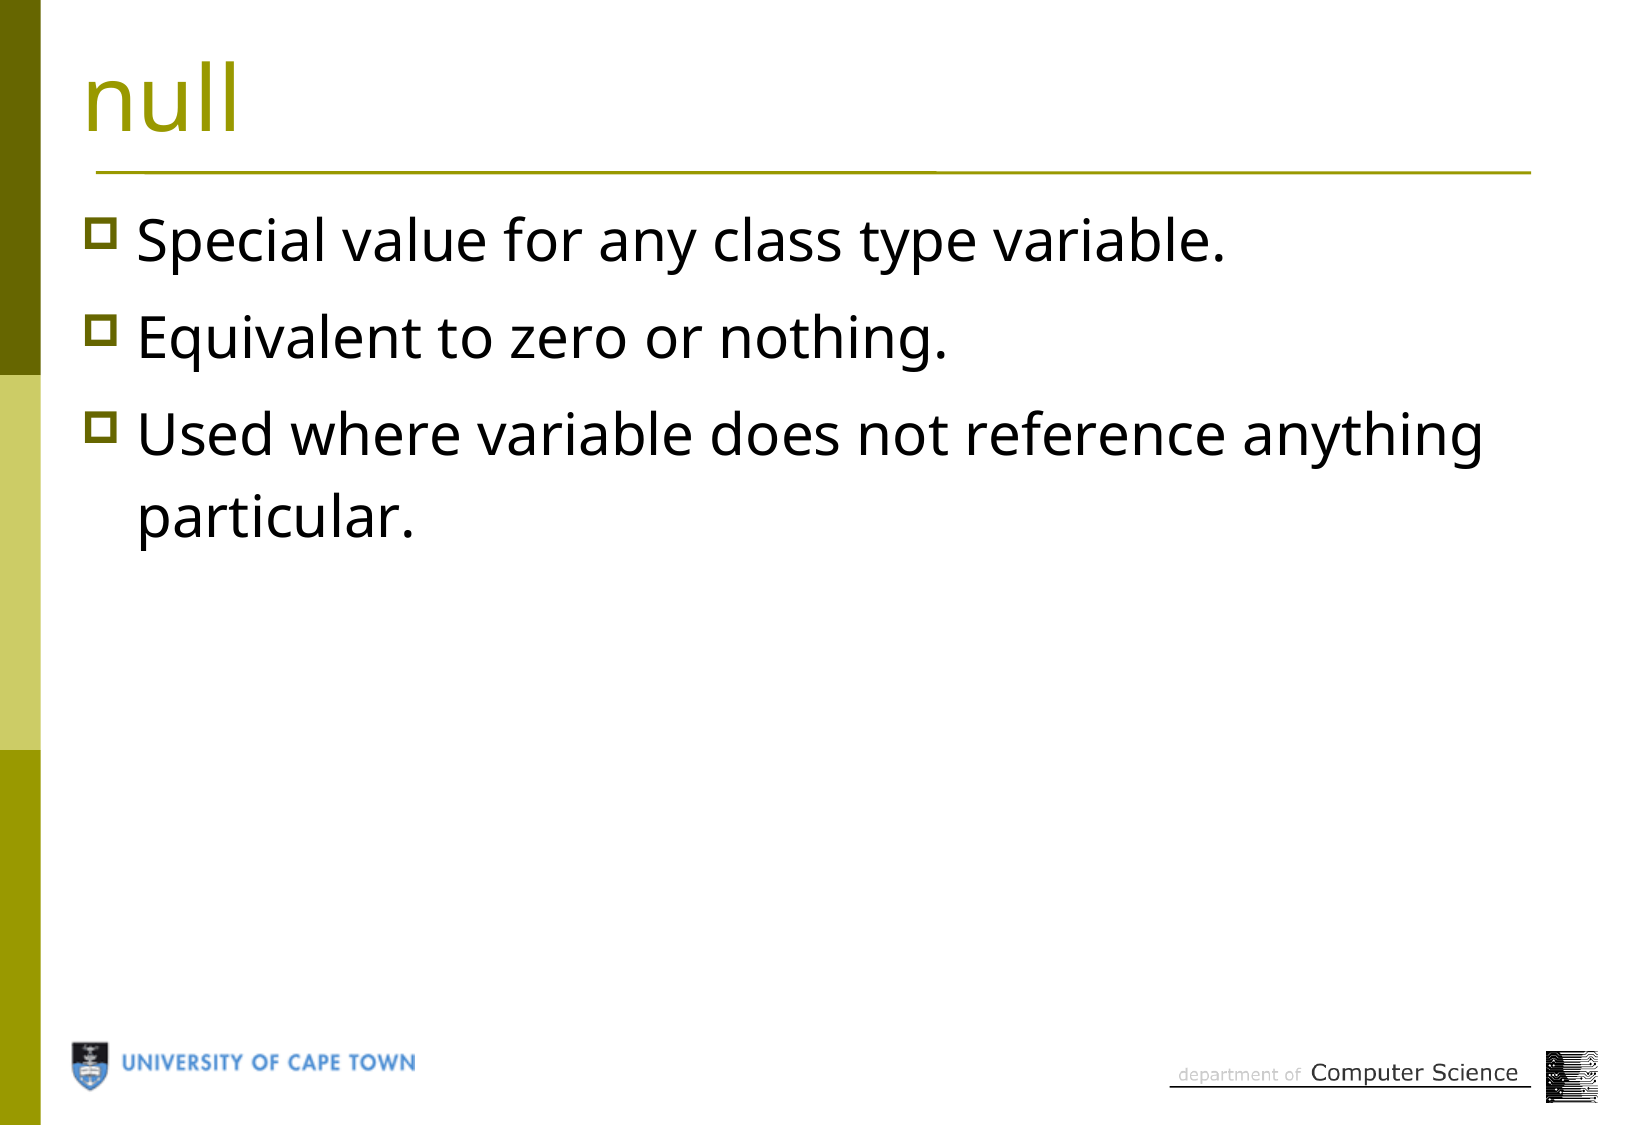

# null
Special value for any class type variable.
Equivalent to zero or nothing.
Used where variable does not reference anything particular.